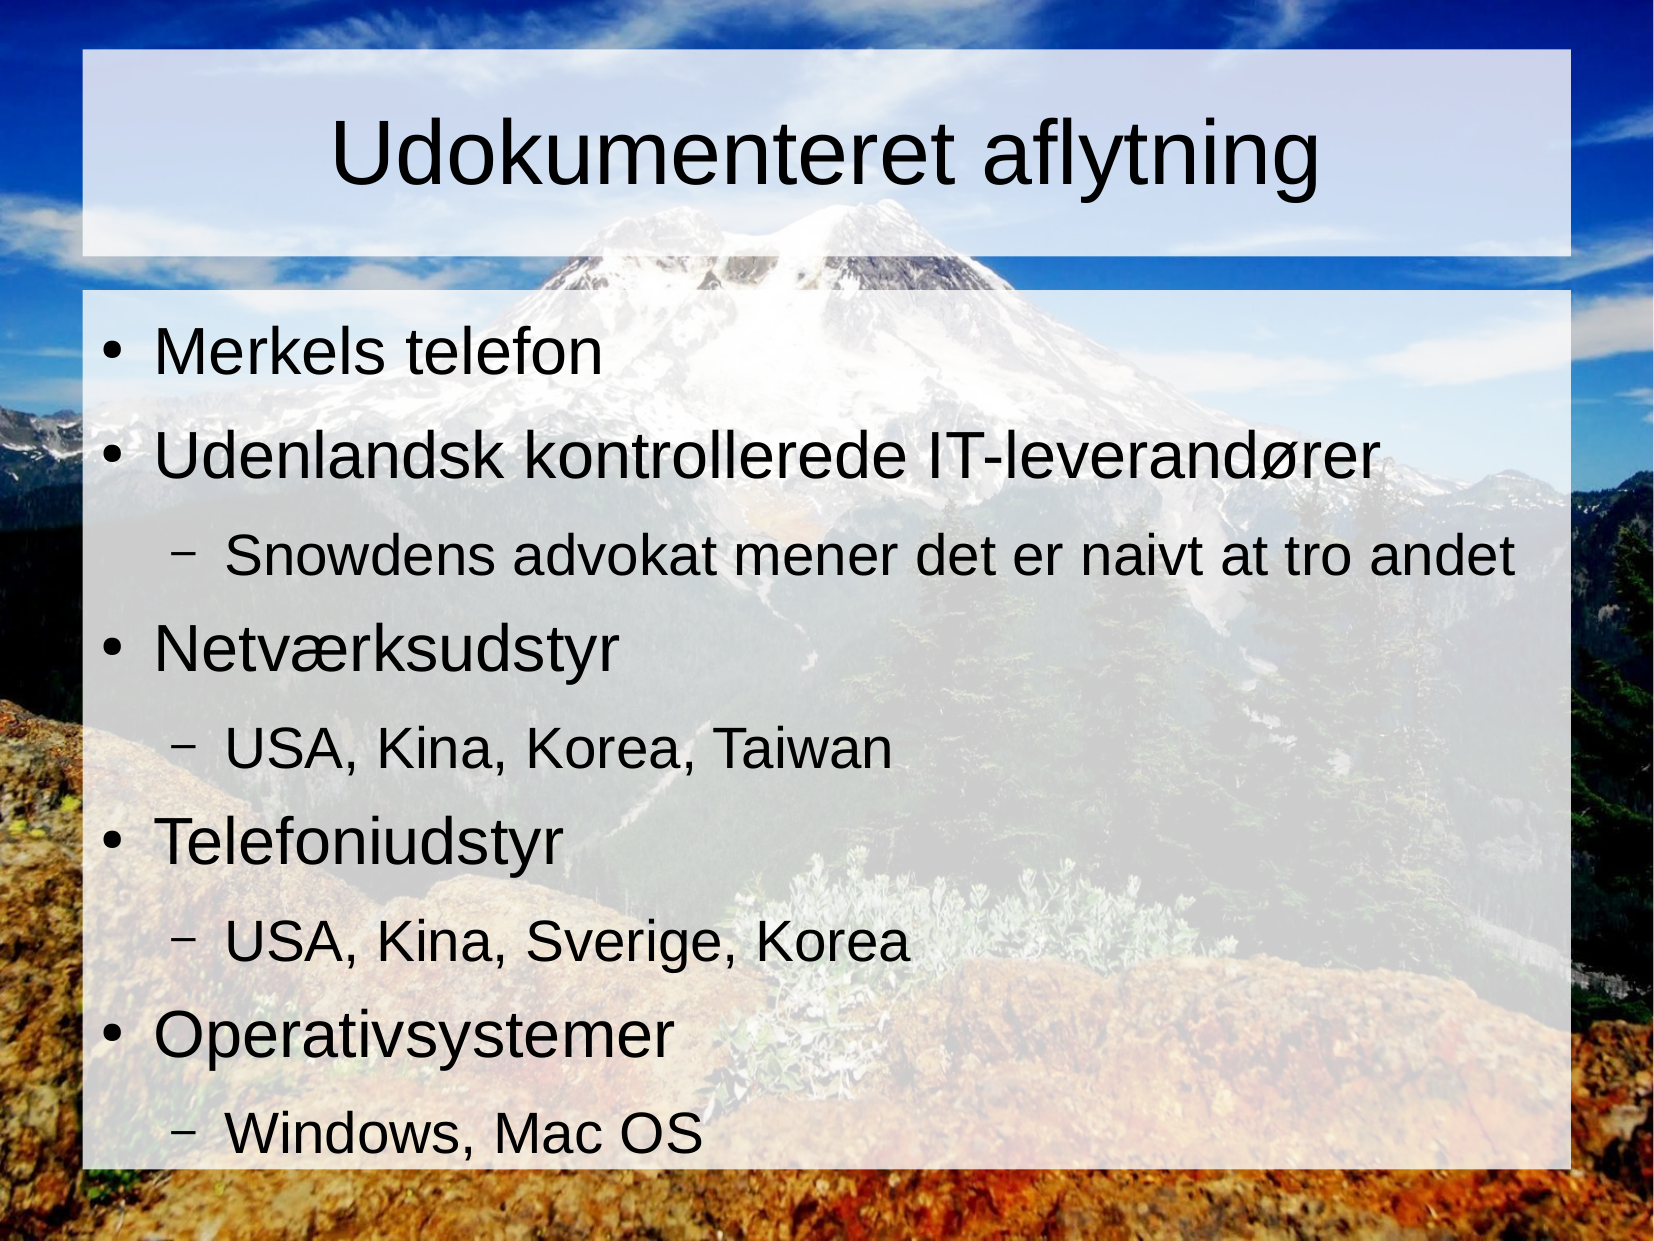

# Udokumenteret aflytning
Merkels telefon
Udenlandsk kontrollerede IT-leverandører
Snowdens advokat mener det er naivt at tro andet
Netværksudstyr
USA, Kina, Korea, Taiwan
Telefoniudstyr
USA, Kina, Sverige, Korea
Operativsystemer
Windows, Mac OS